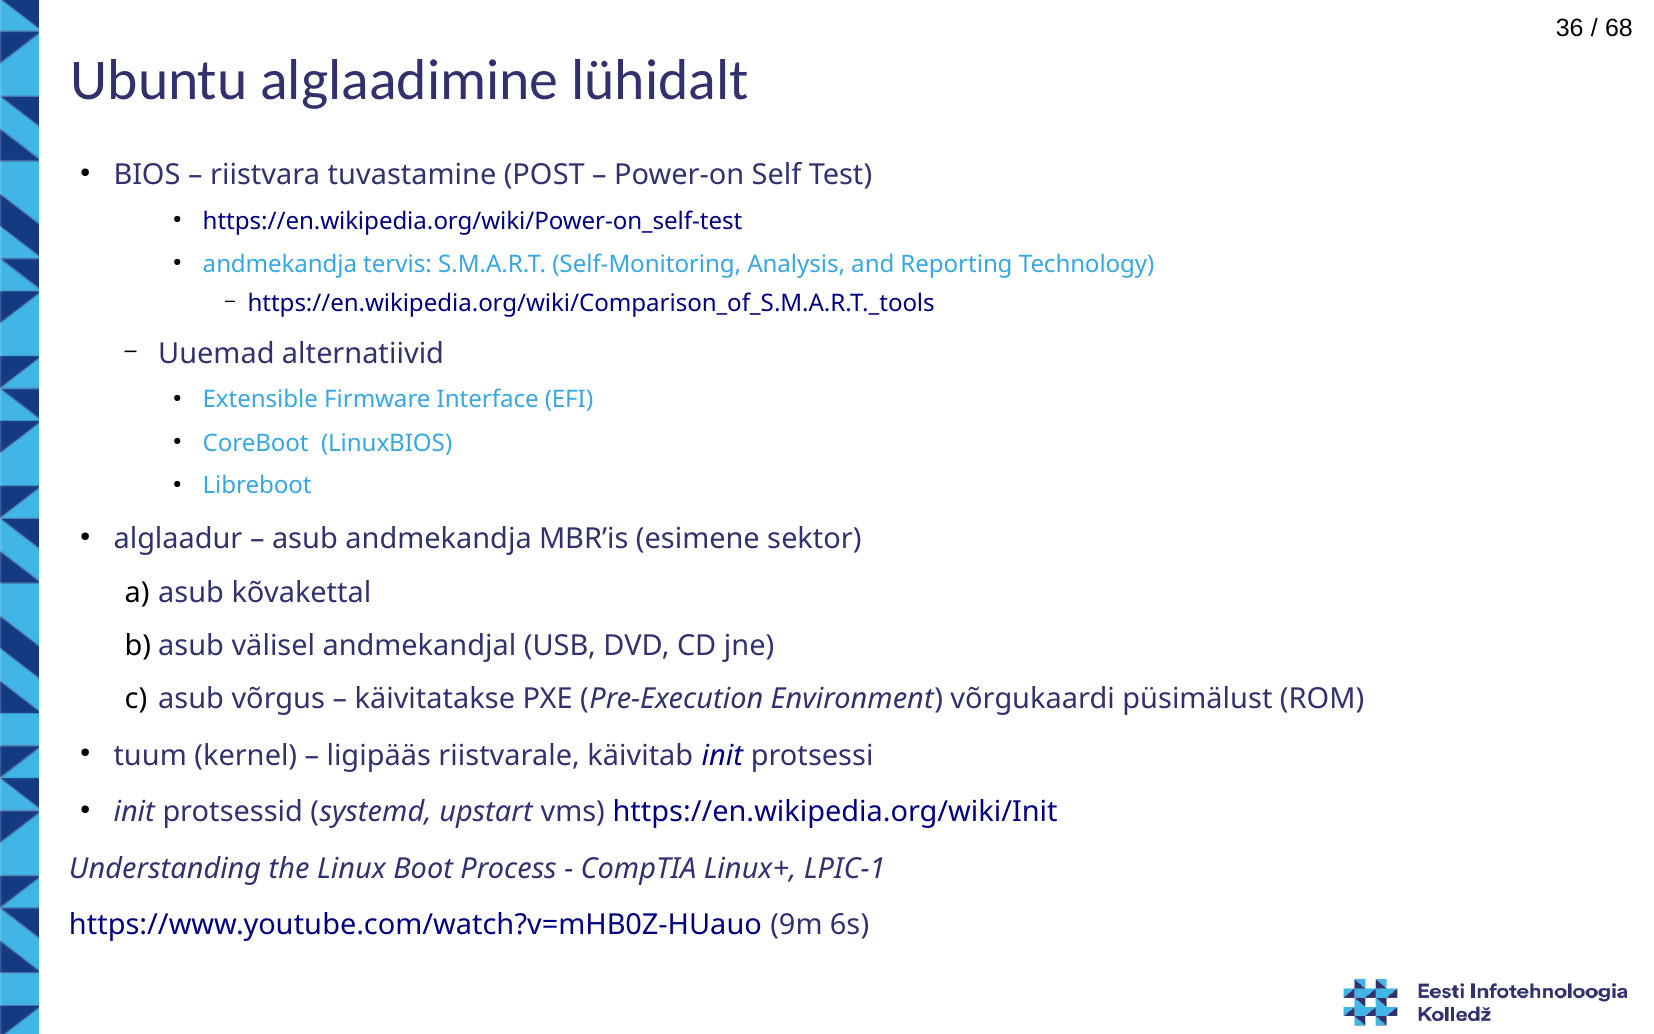

# Ubuntu alglaadimine lühidalt
BIOS – riistvara tuvastamine (POST – Power-on Self Test)
https://en.wikipedia.org/wiki/Power-on_self-test
andmekandja tervis: S.M.A.R.T. (Self-Monitoring, Analysis, and Reporting Technology)
https://en.wikipedia.org/wiki/Comparison_of_S.M.A.R.T._tools
Uuemad alternatiivid
Extensible Firmware Interface (EFI)
CoreBoot (LinuxBIOS)
Libreboot
alglaadur – asub andmekandja MBR’is (esimene sektor)
asub kõvakettal
asub välisel andmekandjal (USB, DVD, CD jne)
asub võrgus – käivitatakse PXE (Pre-Execution Environment) võrgukaardi püsimälust (ROM)
tuum (kernel) – ligipääs riistvarale, käivitab init protsessi
init protsessid (systemd, upstart vms) https://en.wikipedia.org/wiki/Init
Understanding the Linux Boot Process - CompTIA Linux+, LPIC-1
https://www.youtube.com/watch?v=mHB0Z-HUauo (9m 6s)